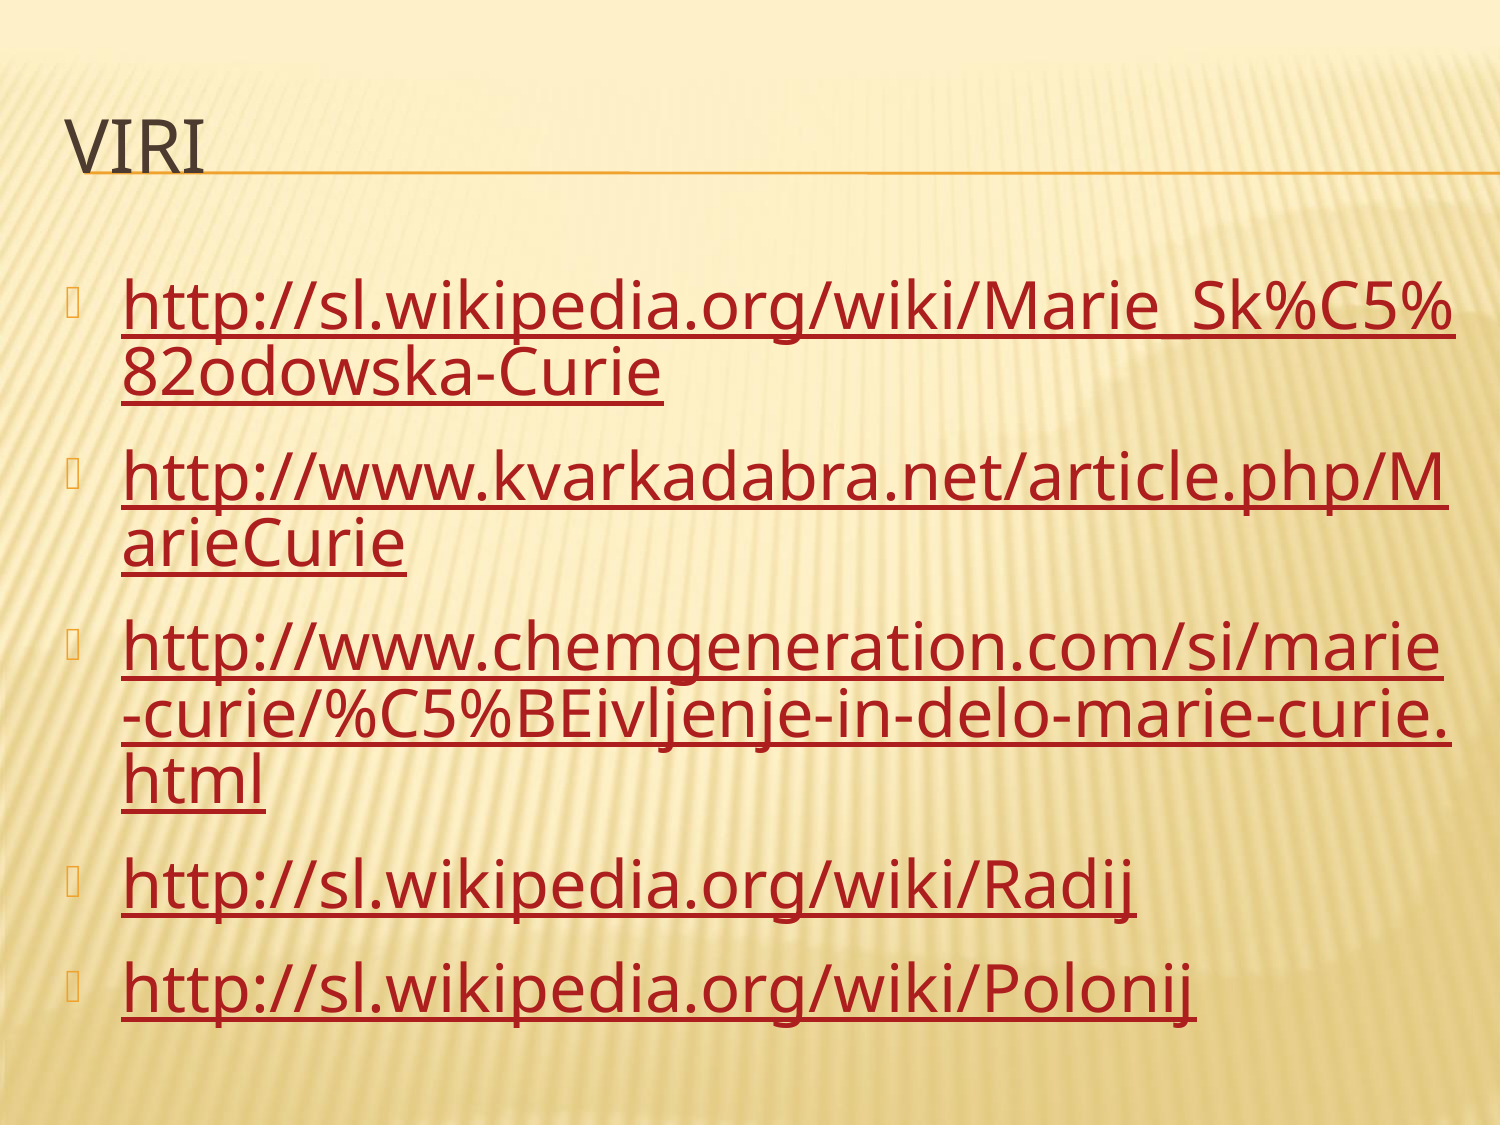

# VIRI
http://sl.wikipedia.org/wiki/Marie_Sk%C5%82odowska-Curie
http://www.kvarkadabra.net/article.php/MarieCurie
http://www.chemgeneration.com/si/marie-curie/%C5%BEivljenje-in-delo-marie-curie.html
http://sl.wikipedia.org/wiki/Radij
http://sl.wikipedia.org/wiki/Polonij